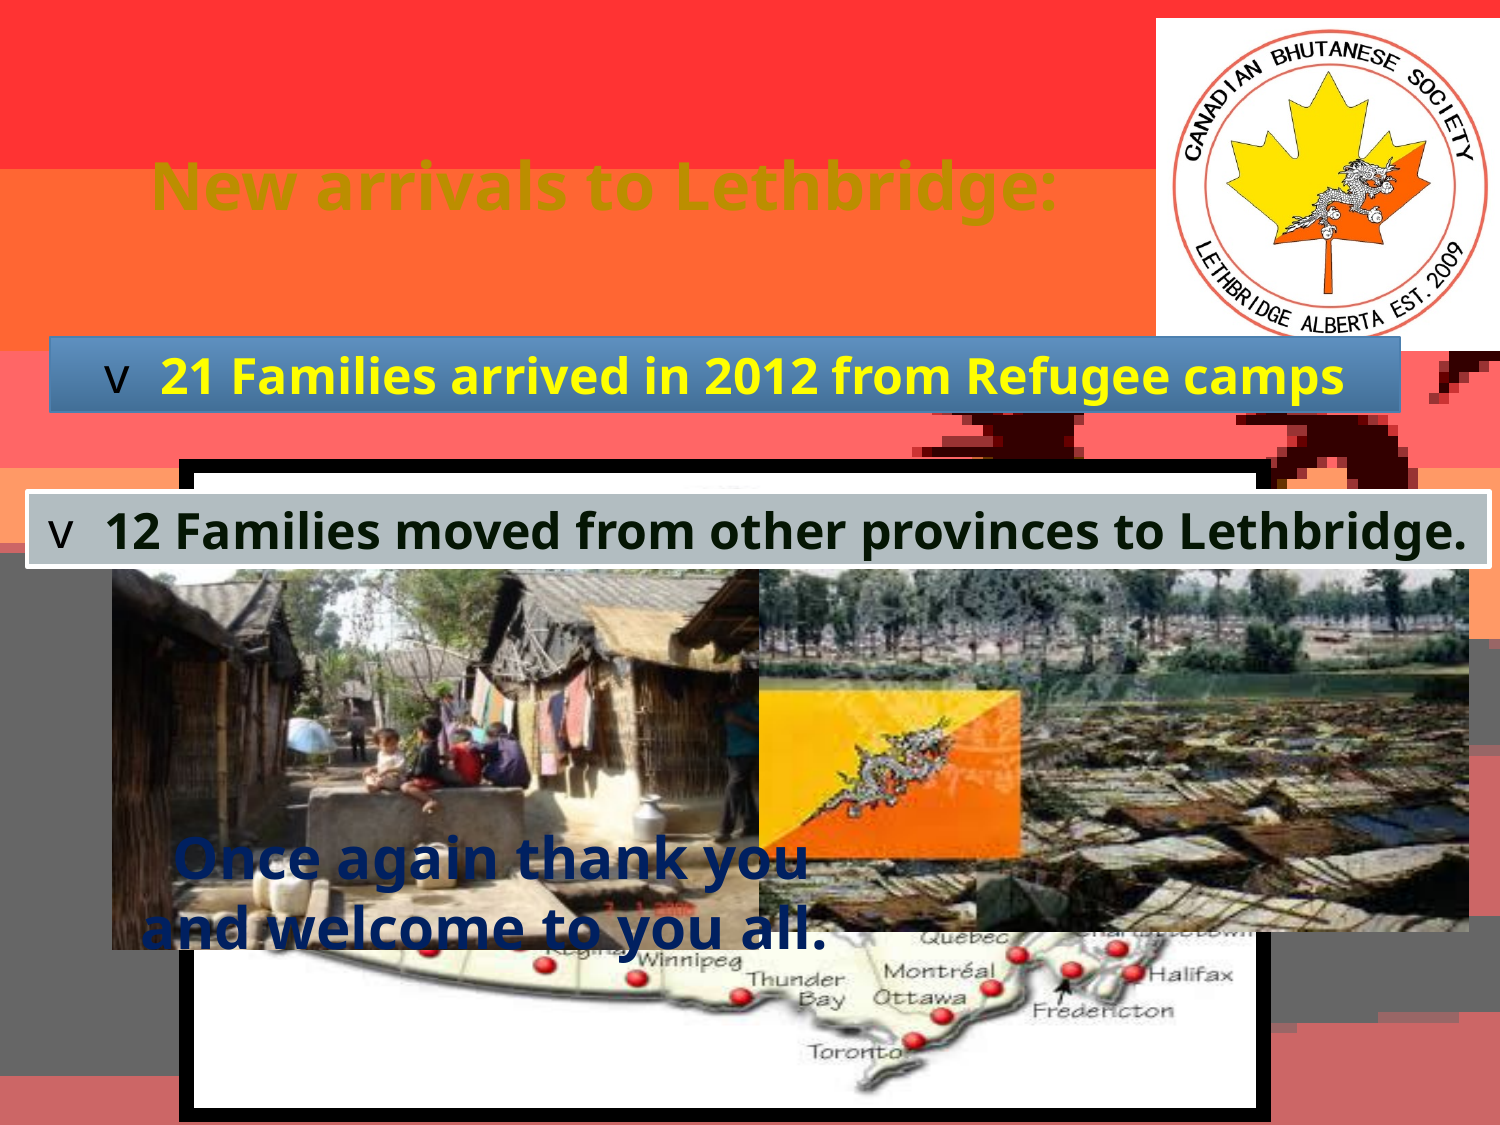

New arrivals to Lethbridge:
21 Families arrived in 2012 from Refugee camps
12 Families moved from other provinces to Lethbridge.
Once again thank you
and welcome to you all.